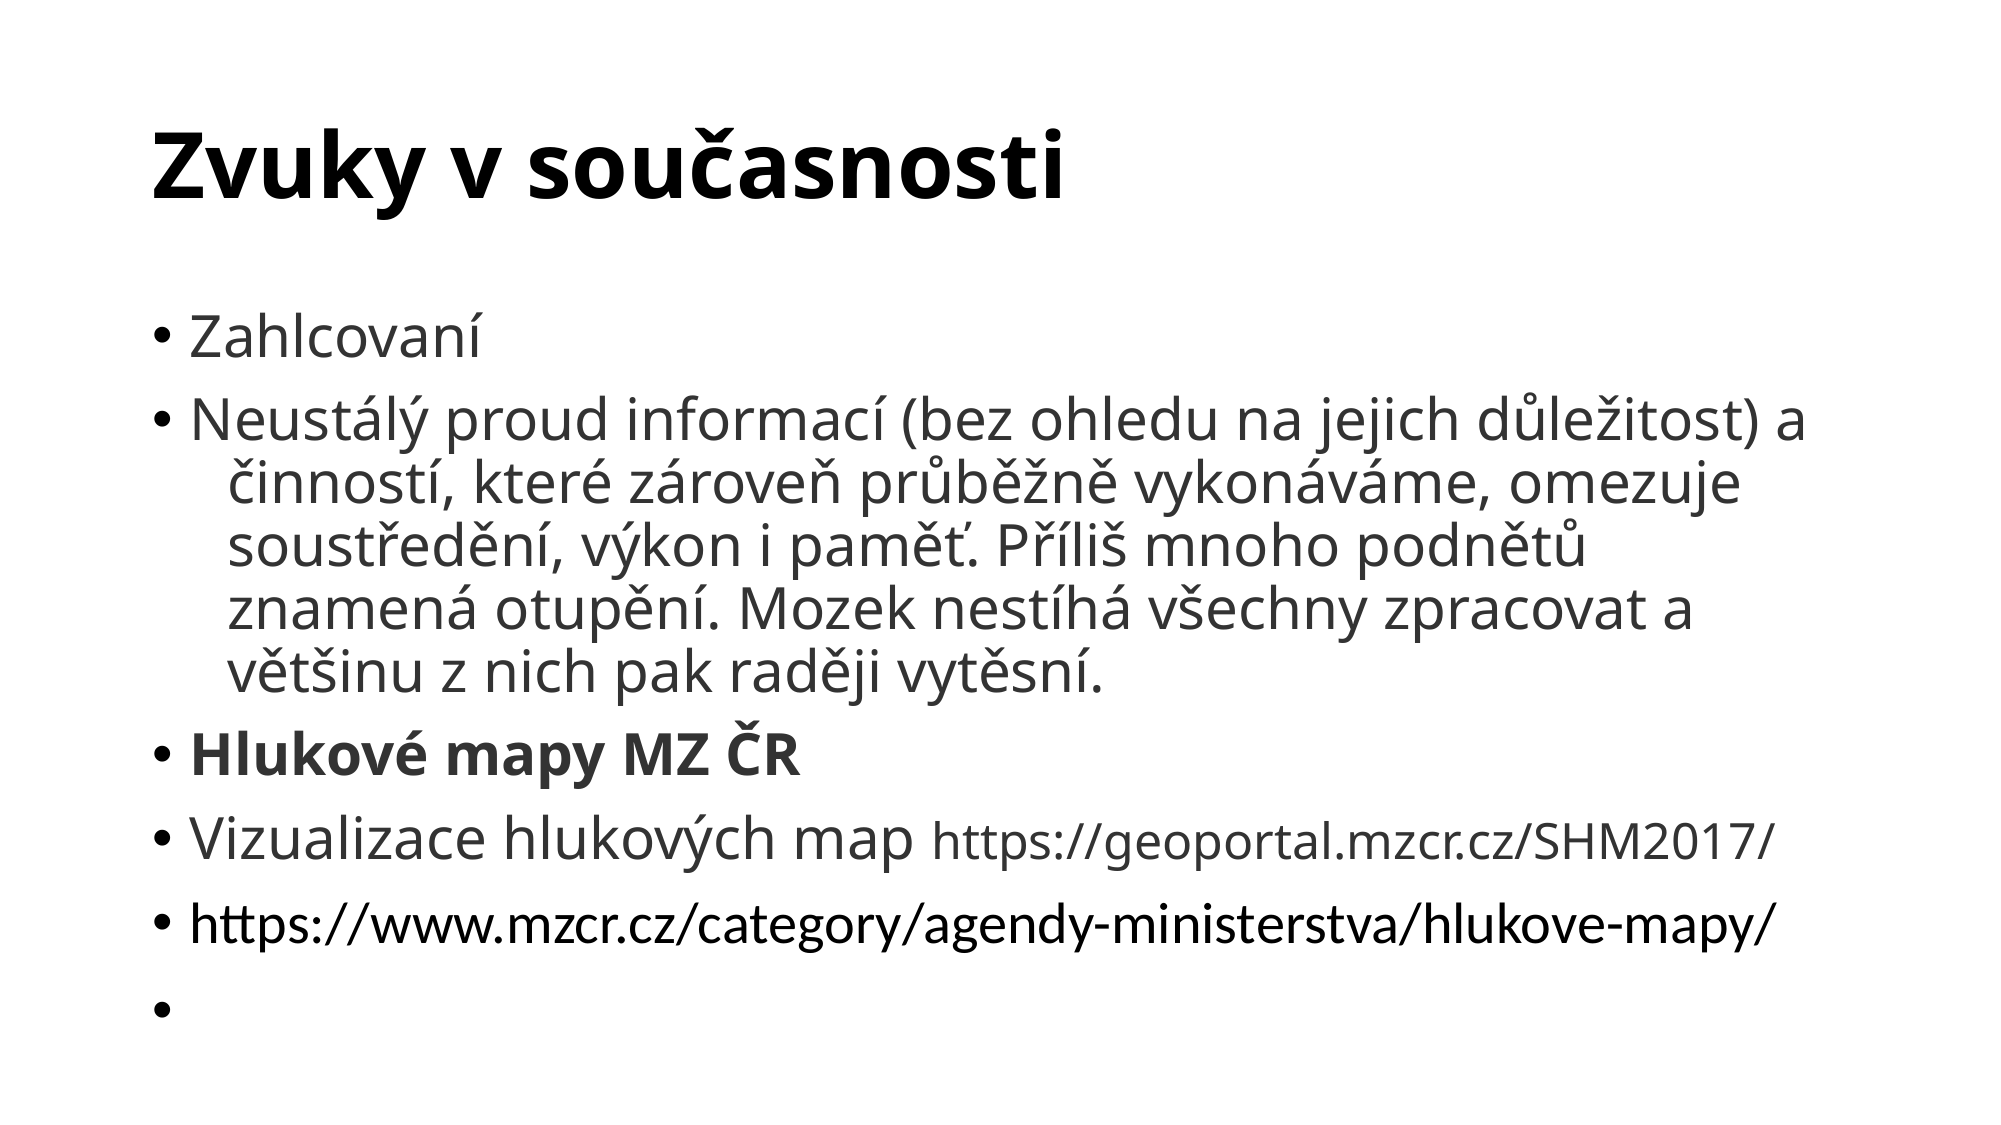

# Zvuky v současnosti
Zahlcovaní
Neustálý proud informací (bez ohledu na jejich důležitost) a činností, které zároveň průběžně vykonáváme, omezuje soustředění, výkon i paměť. Příliš mnoho podnětů znamená otupění. Mozek nestíhá všechny zpracovat a většinu z nich pak raději vytěsní.
Hlukové mapy MZ ČR
Vizualizace hlukových map https://geoportal.mzcr.cz/SHM2017/
https://www.mzcr.cz/category/agendy-ministerstva/hlukove-mapy/